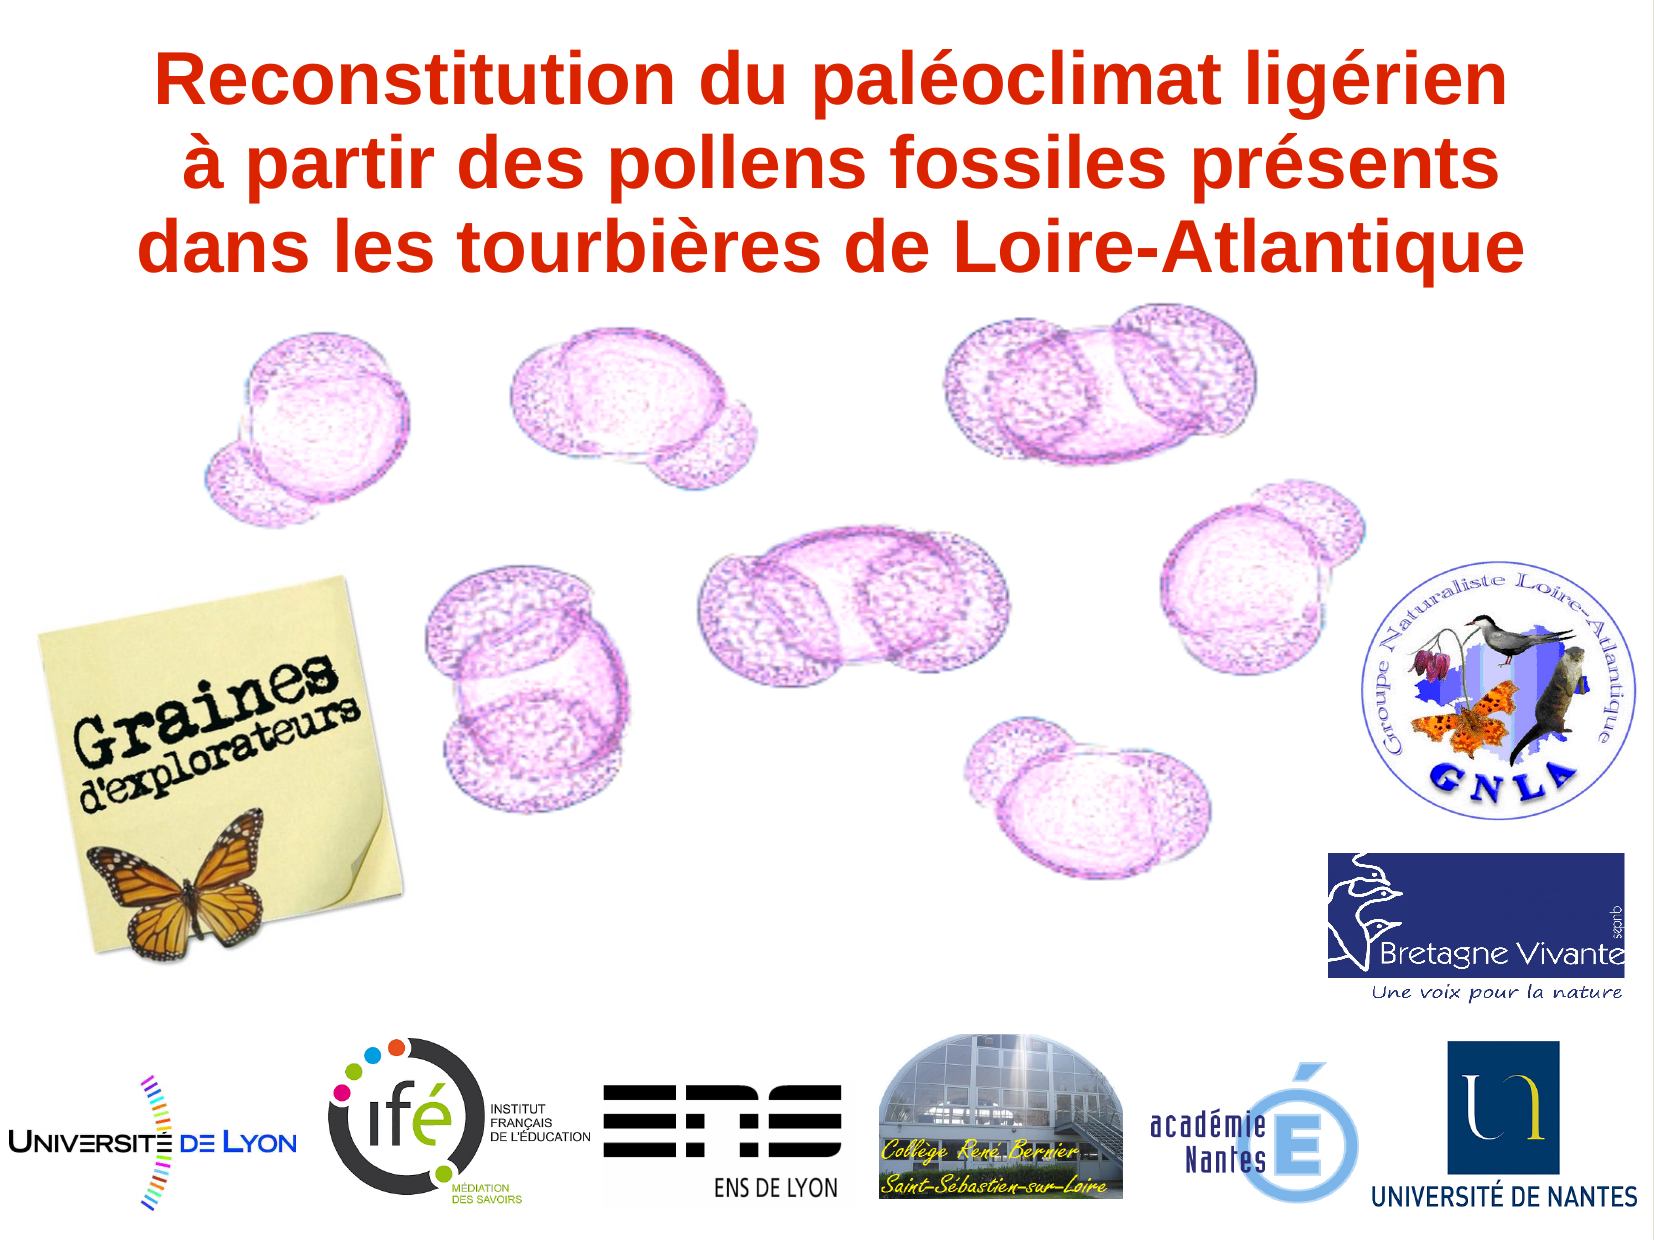

Reconstitution du paléoclimat ligérien
 à partir des pollens fossiles présents
 dans les tourbières de Loire-Atlantique